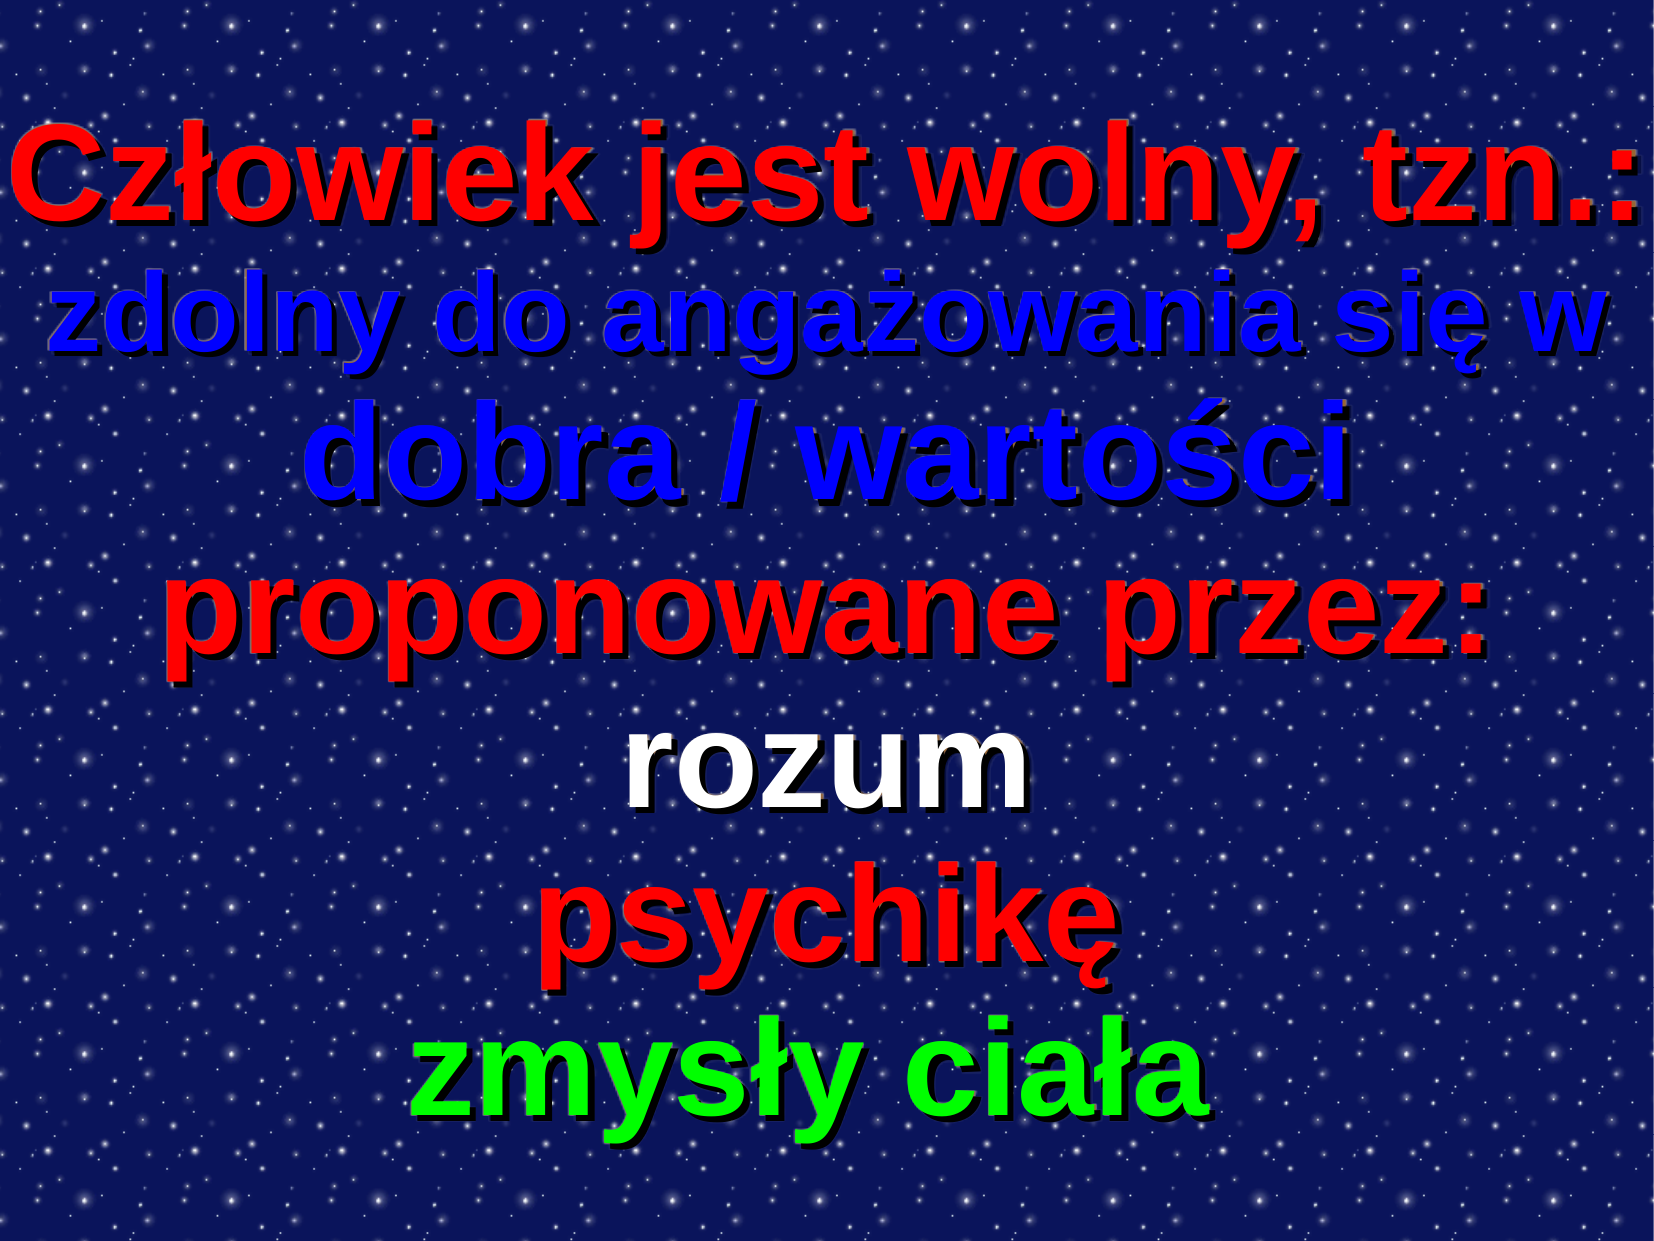

# Człowiek jest wolny, tzn.:
zdolny do angażowania się w
dobra / wartości
proponowane przez: rozum
psychikę
zmysły ciała